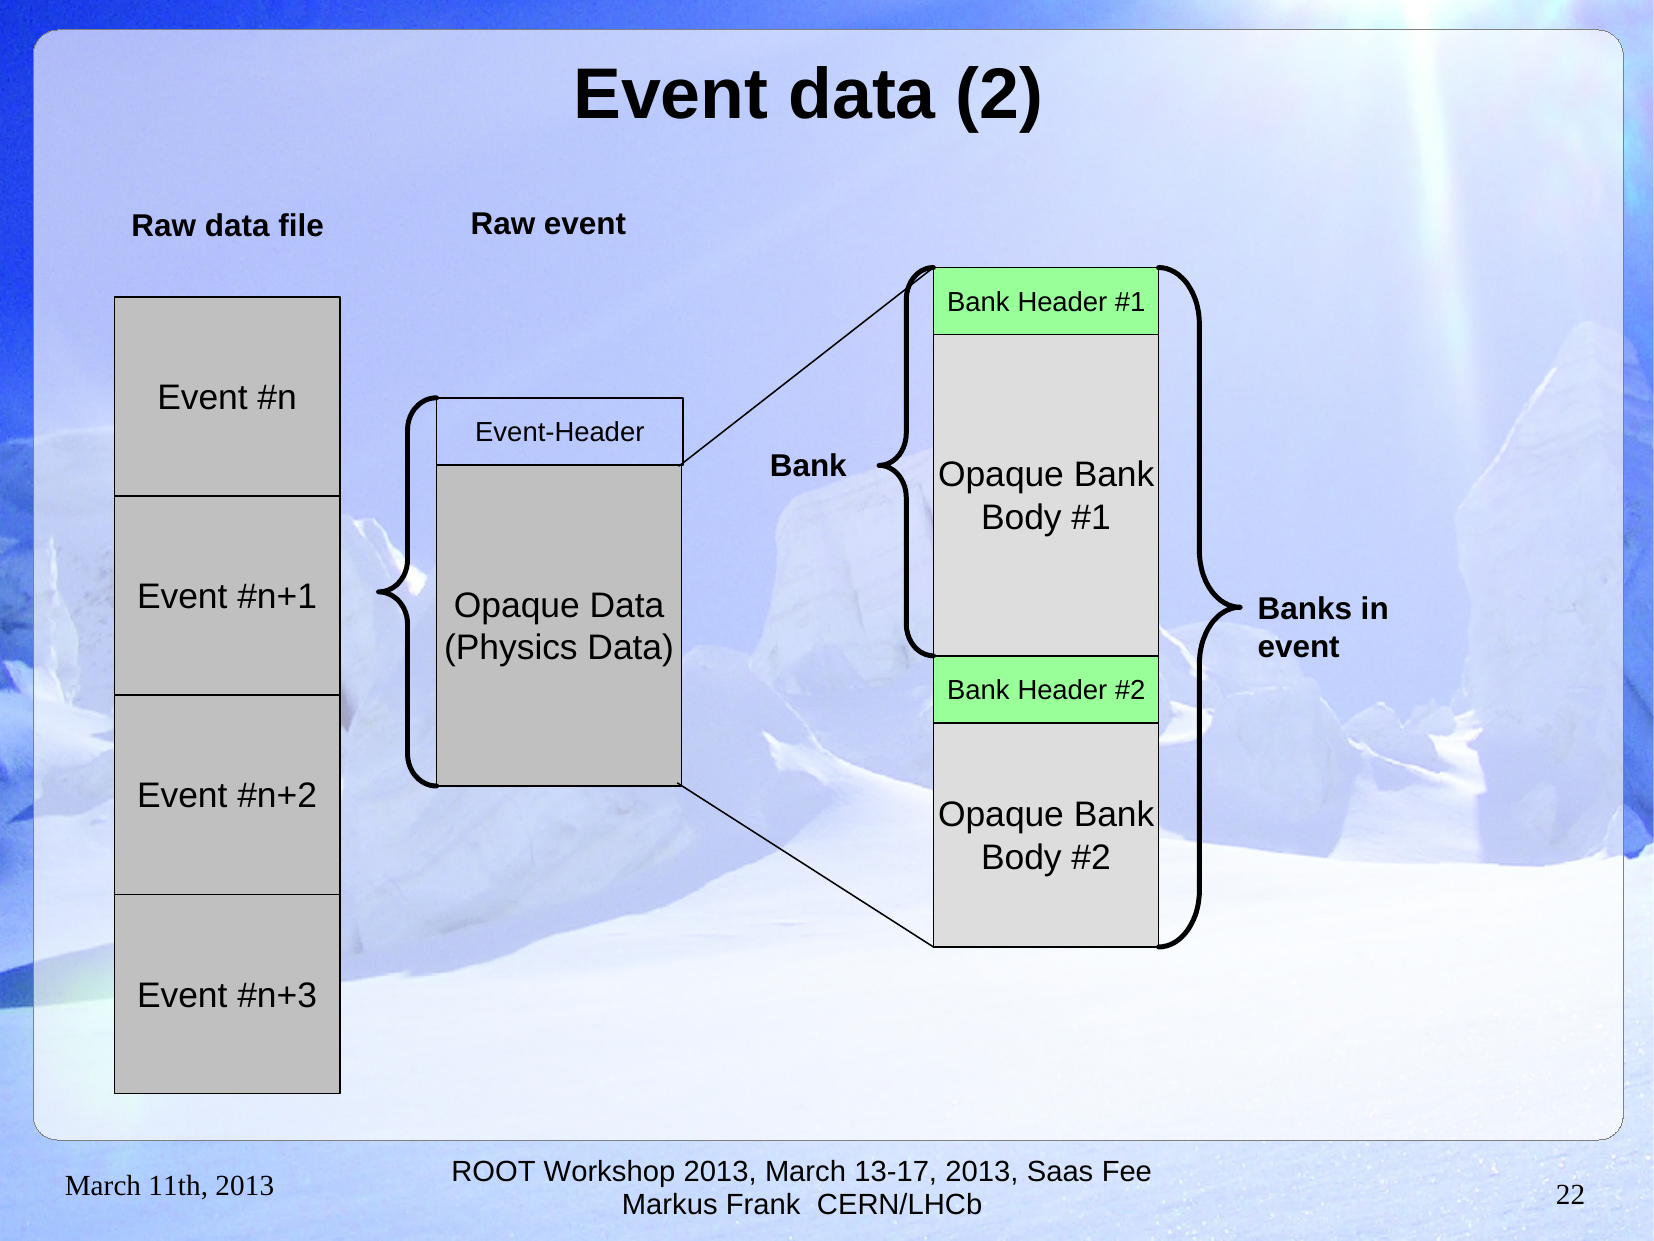

# Event data (2)
March 11th, 2013
22